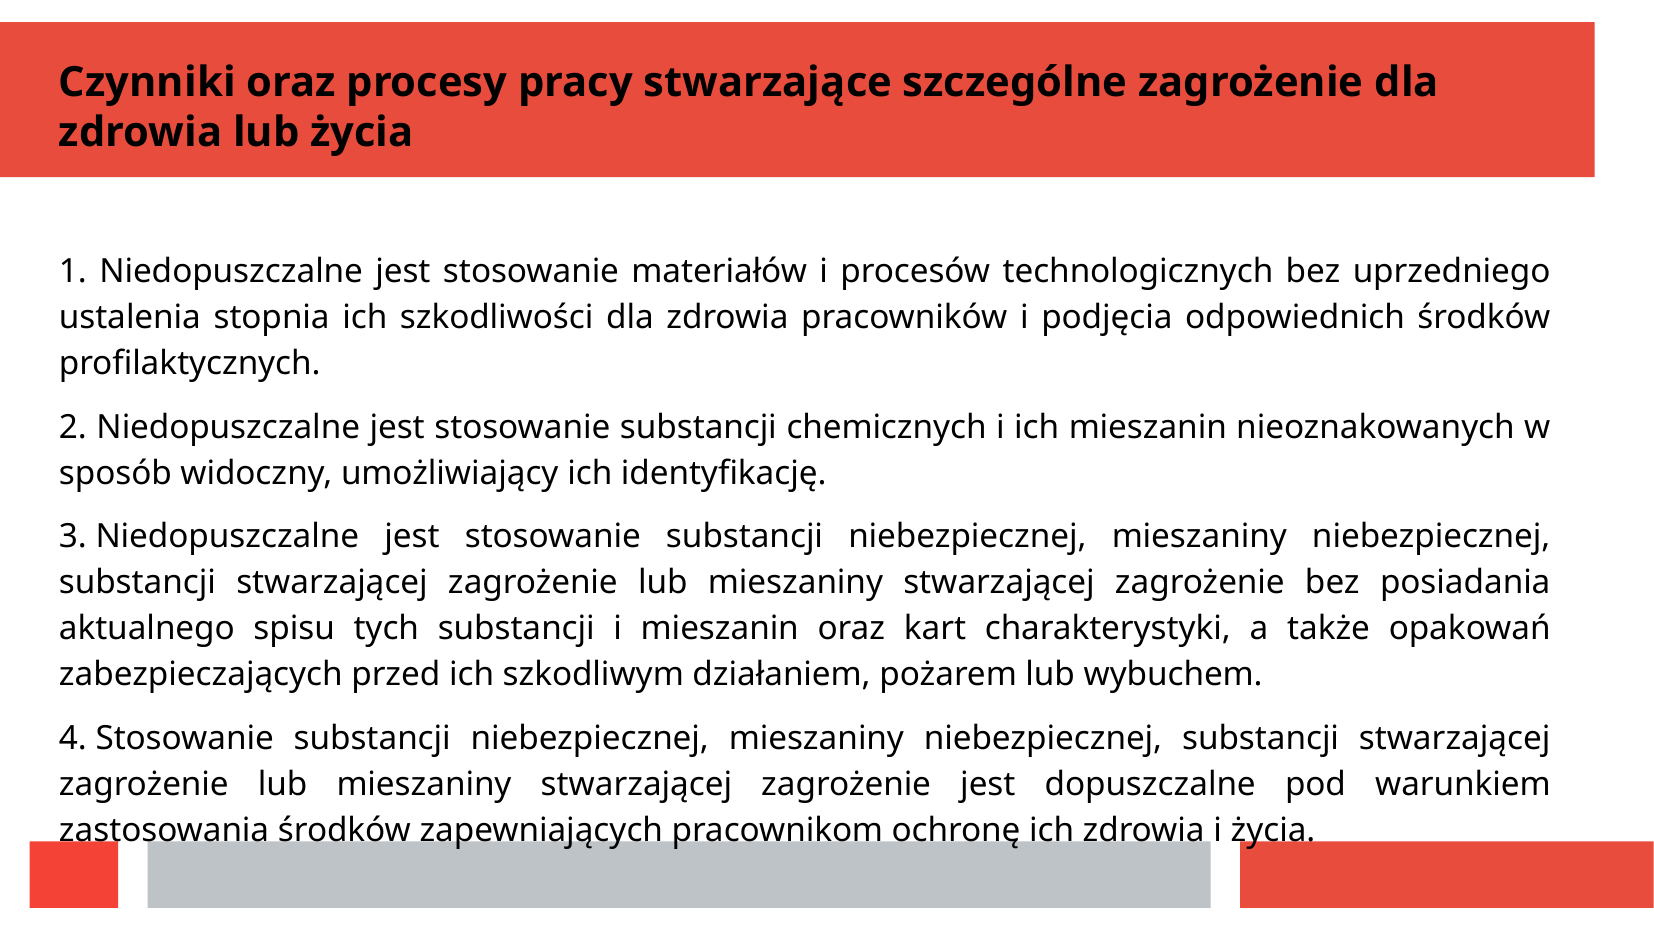

# Czynniki oraz procesy pracy stwarzające szczególne zagrożenie dla zdrowia lub życia
1. Niedopuszczalne jest stosowanie materiałów i procesów technologicznych bez uprzedniego ustalenia stopnia ich szkodliwości dla zdrowia pracowników i podjęcia odpowiednich środków profilaktycznych.
2. Niedopuszczalne jest stosowanie substancji chemicznych i ich mieszanin nieoznakowanych w sposób widoczny, umożliwiający ich identyfikację.
3. Niedopuszczalne jest stosowanie substancji niebezpiecznej, mieszaniny niebezpiecznej, substancji stwarzającej zagrożenie lub mieszaniny stwarzającej zagrożenie bez posiadania aktualnego spisu tych substancji i mieszanin oraz kart charakterystyki, a także opakowań zabezpieczających przed ich szkodliwym działaniem, pożarem lub wybuchem.
4. Stosowanie substancji niebezpiecznej, mieszaniny niebezpiecznej, substancji stwarzającej zagrożenie lub mieszaniny stwarzającej zagrożenie jest dopuszczalne pod warunkiem zastosowania środków zapewniających pracownikom ochronę ich zdrowia i życia.